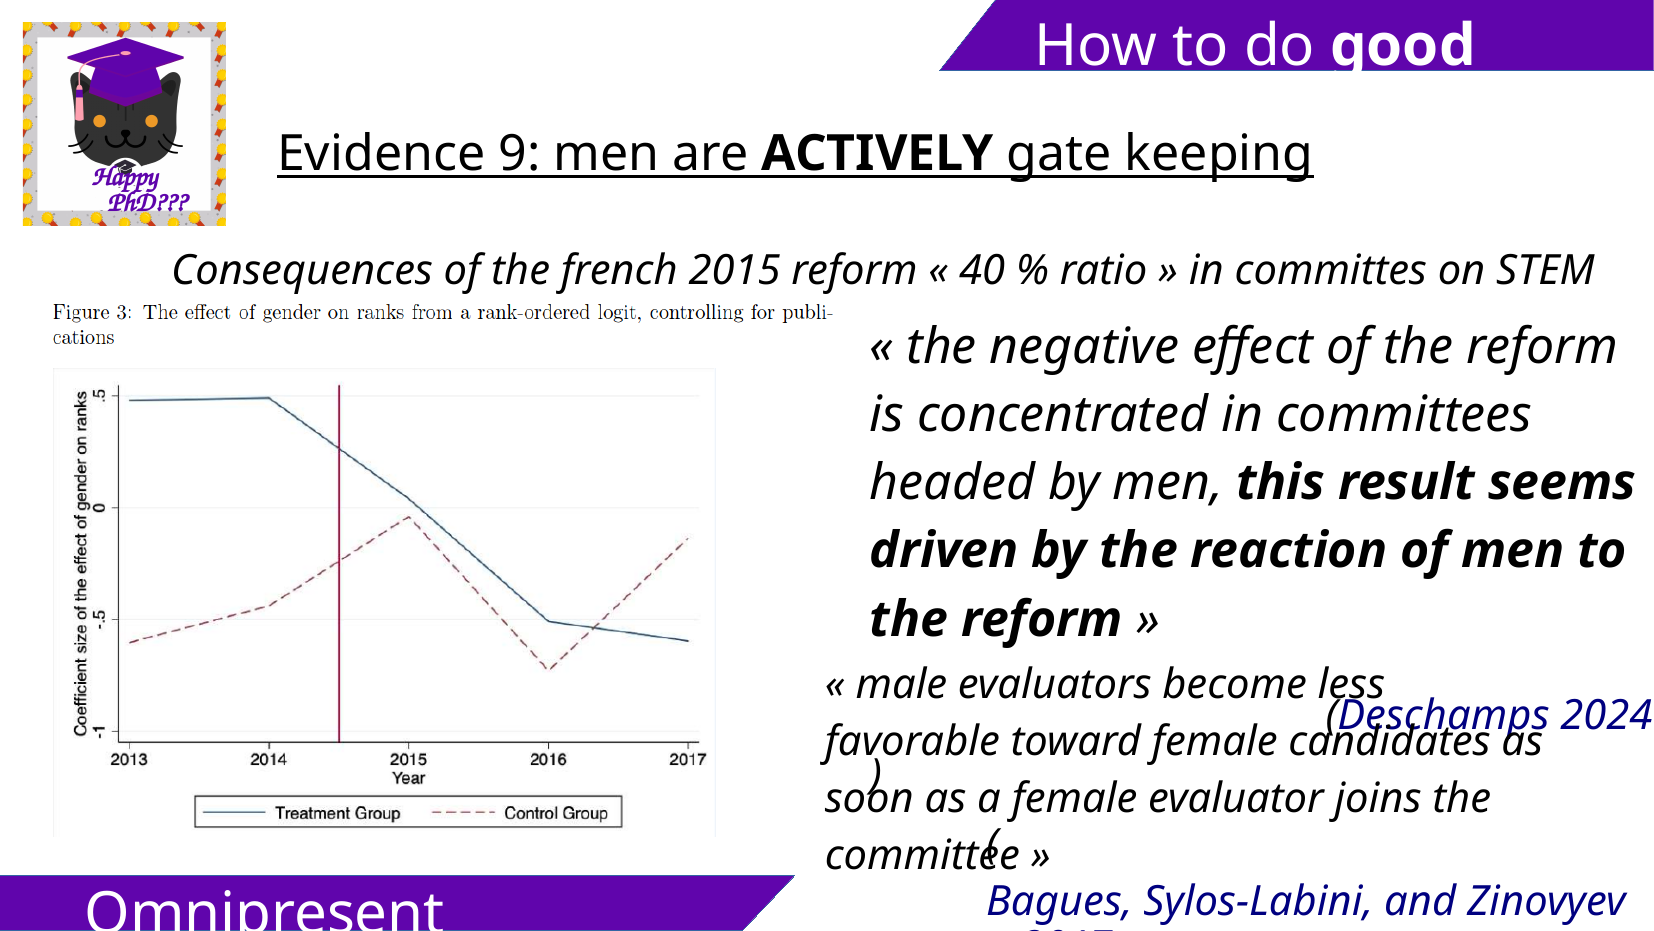

Evidence 9: men are ACTIVELY gate keeping
BUT...
Consequences of the french 2015 reform « 40 % ratio » in committes on STEM fields
« the negative effect of the reform is concentrated in committees headed by men, this result seems driven by the reaction of men to the reform »
						 (Deschamps 2024)
« male evaluators become less favorable toward female candidates as soon as a female evaluator joins the committee »
(Bagues, Sylos-Labini, and Zinovyeva 2017)
Omnipresent discriminations